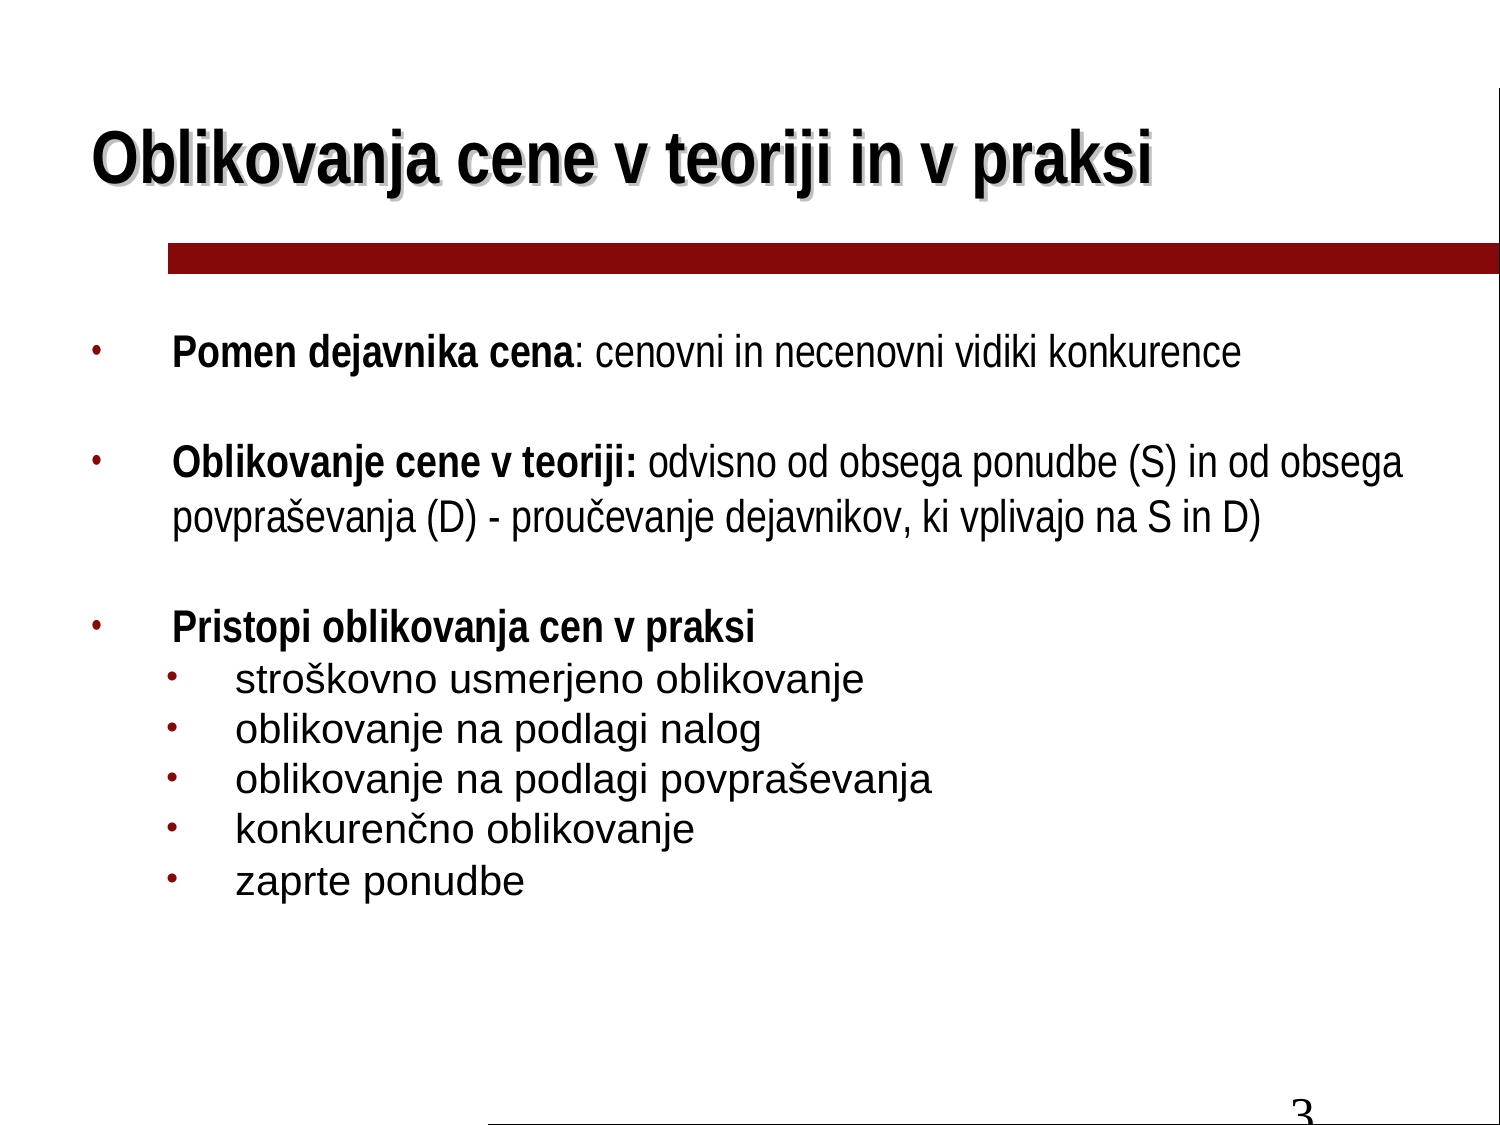

# Oblikovanja cene v teoriji in v praksi
Pomen dejavnika cena: cenovni in necenovni vidiki konkurence
Oblikovanje cene v teoriji: odvisno od obsega ponudbe (S) in od obsega povpraševanja (D) - proučevanje dejavnikov, ki vplivajo na S in D)
Pristopi oblikovanja cen v praksi
stroškovno usmerjeno oblikovanje
oblikovanje na podlagi nalog
oblikovanje na podlagi povpraševanja
konkurenčno oblikovanje
zaprte ponudbe
3